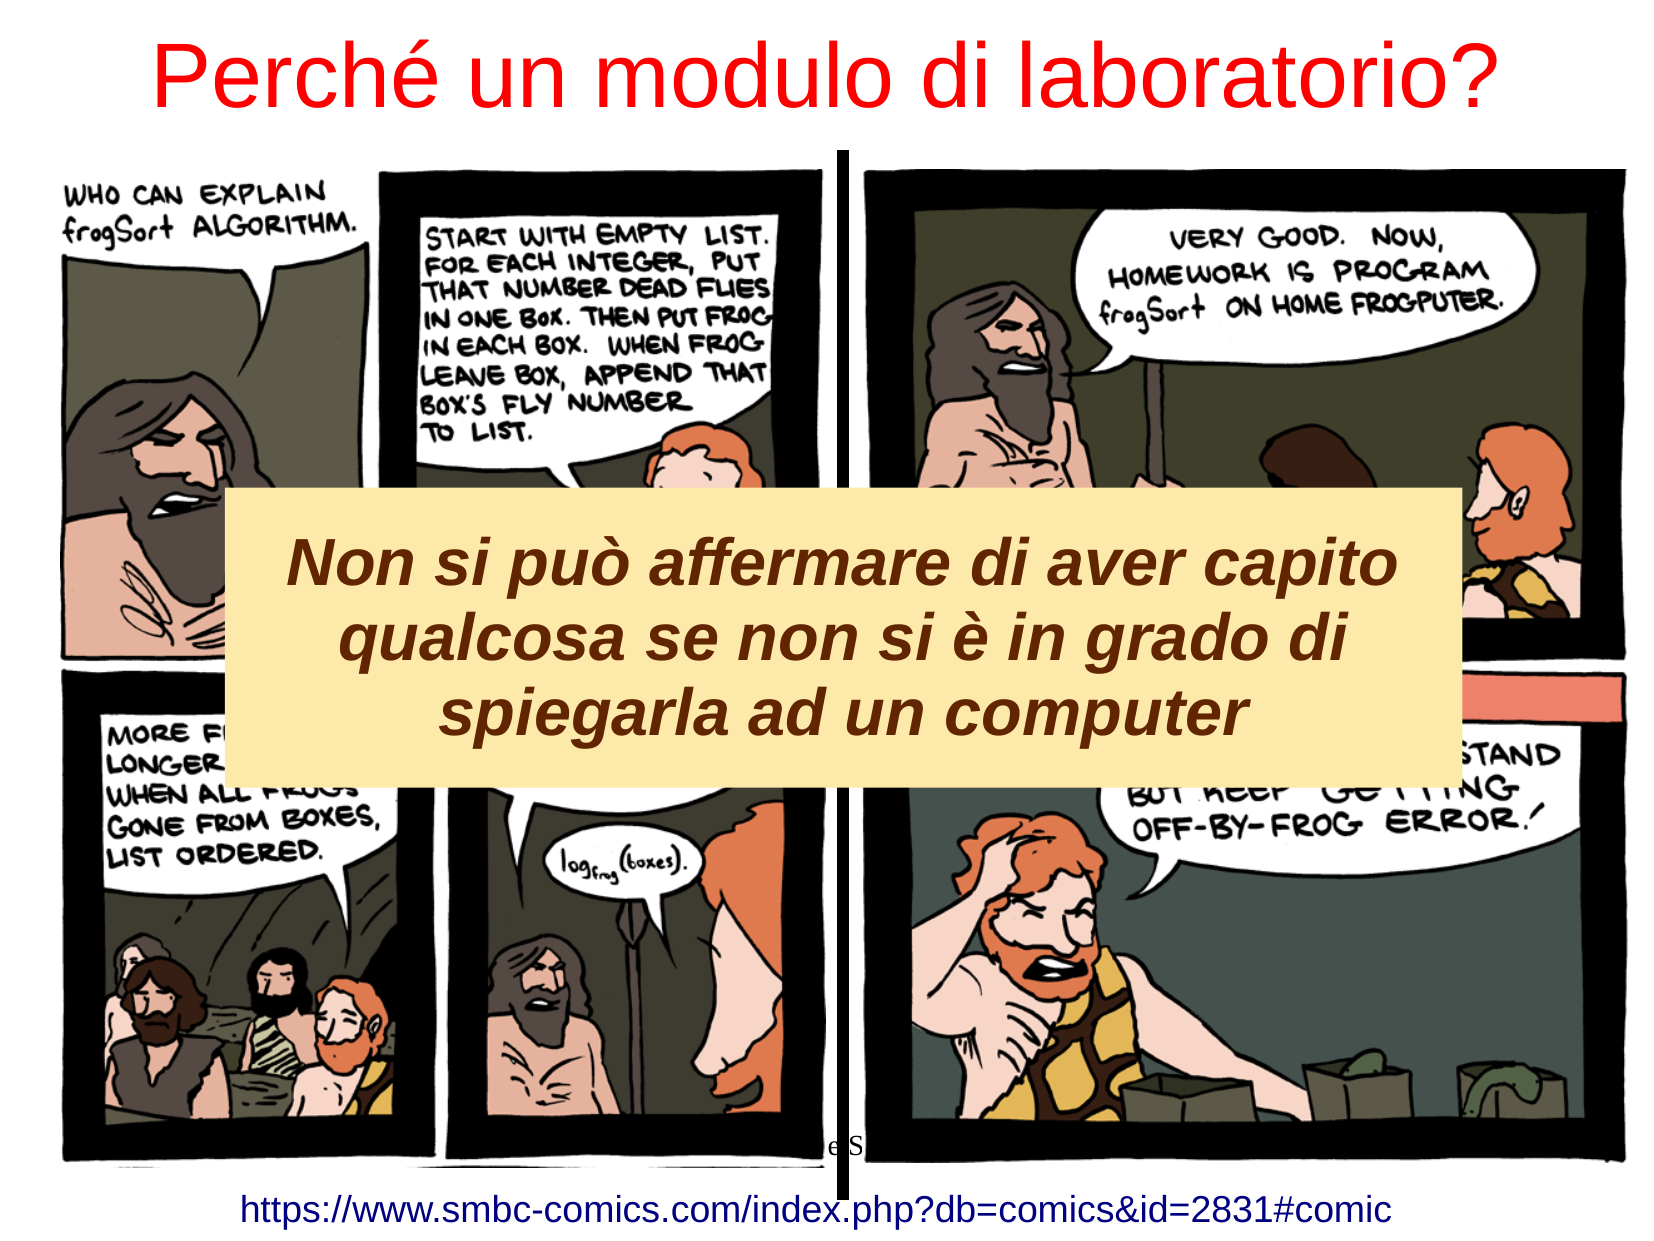

# Perché un modulo di laboratorio?
Non si può affermare di aver capito qualcosa se non si è in grado di spiegarla ad un computer
Lab. Algoritmi e Strutture Dati
9
https://www.smbc-comics.com/index.php?db=comics&id=2831#comic